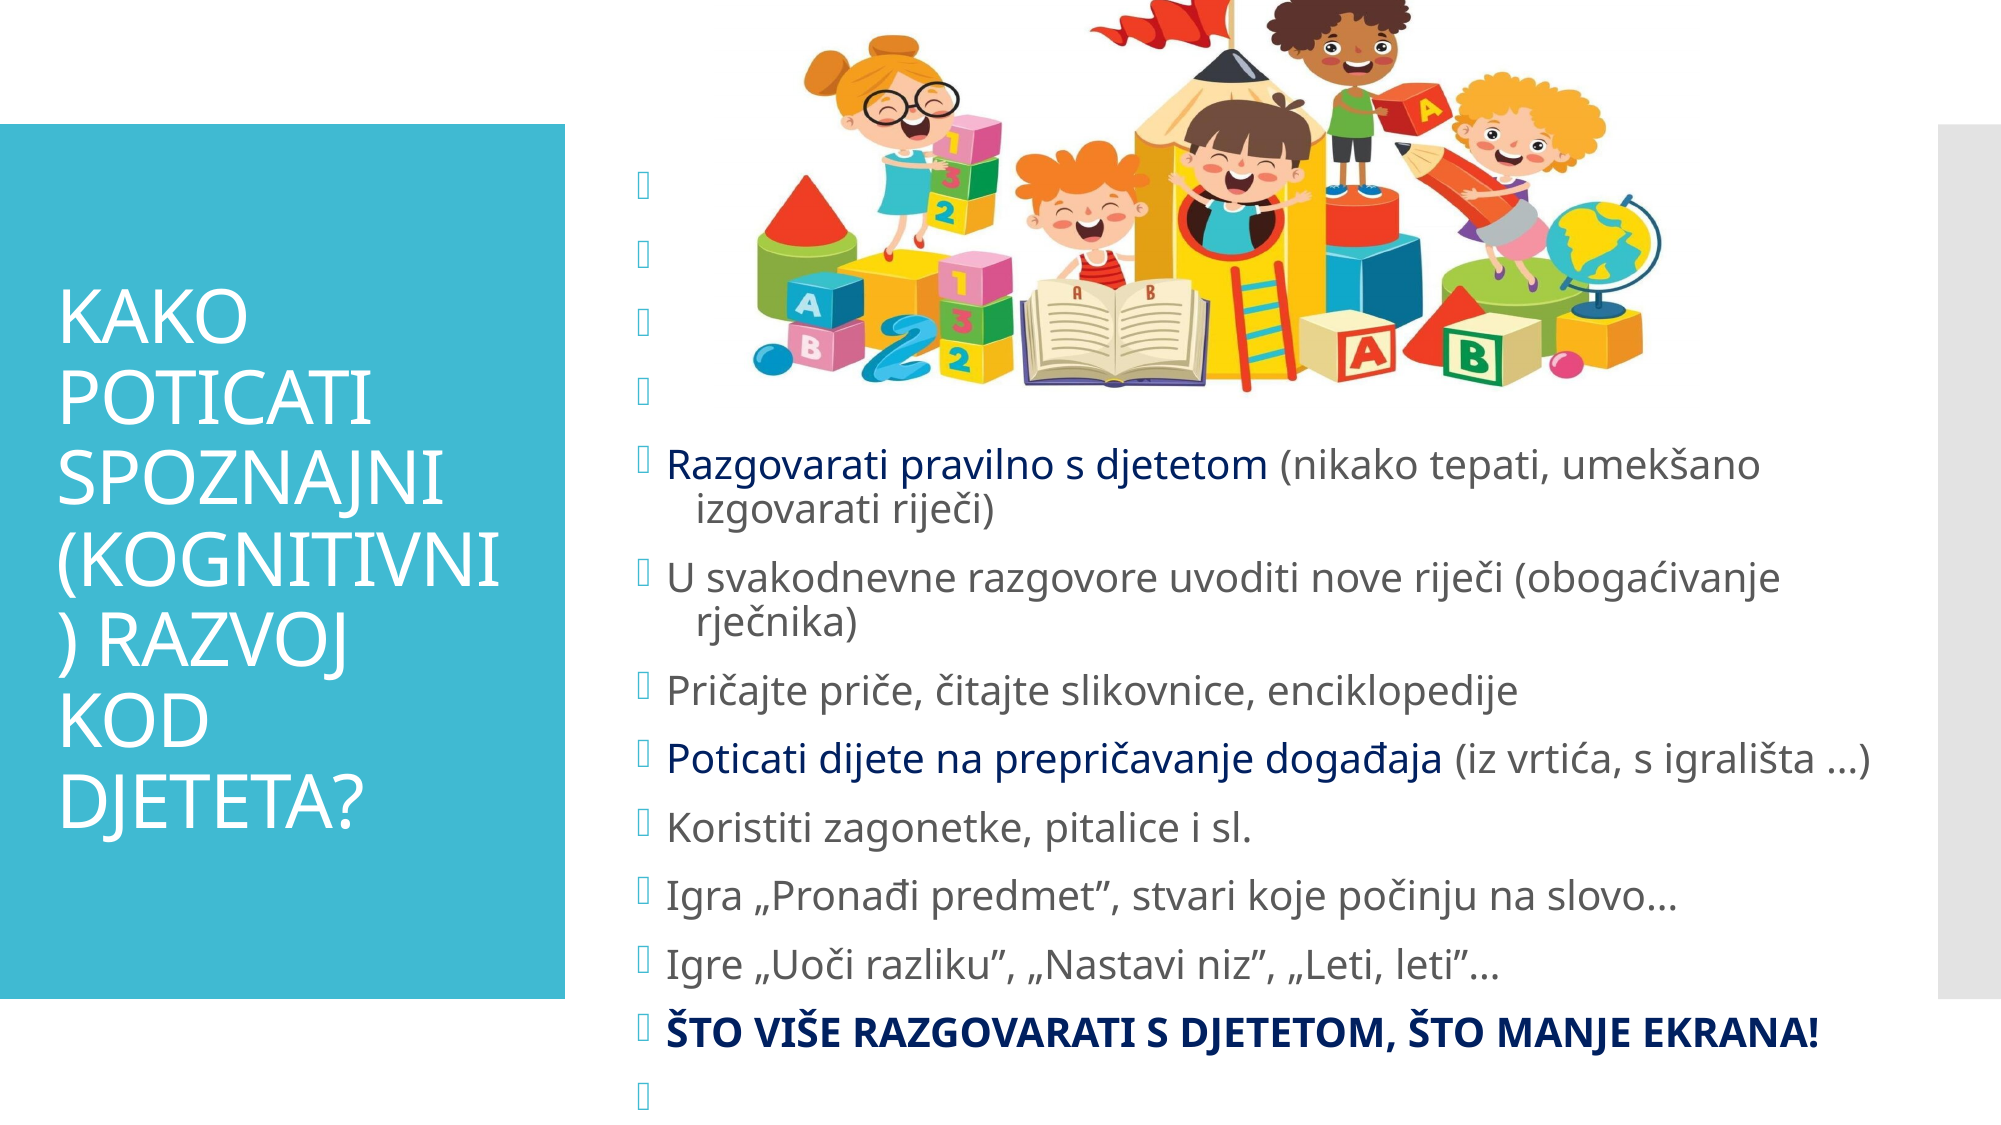

Razgovarati pravilno s djetetom (nikako tepati, umekšano izgovarati riječi)
U svakodnevne razgovore uvoditi nove riječi (obogaćivanje rječnika)
Pričajte priče, čitajte slikovnice, enciklopedije
Poticati dijete na prepričavanje događaja (iz vrtića, s igrališta …)
Koristiti zagonetke, pitalice i sl.
Igra „Pronađi predmet”, stvari koje počinju na slovo…
Igre „Uoči razliku”, „Nastavi niz”, „Leti, leti”…
ŠTO VIŠE RAZGOVARATI S DJETETOM, ŠTO MANJE EKRANA!
# KAKO POTICATI SPOZNAJNI (KOGNITIVNI) RAZVOJ KOD DJETETA?